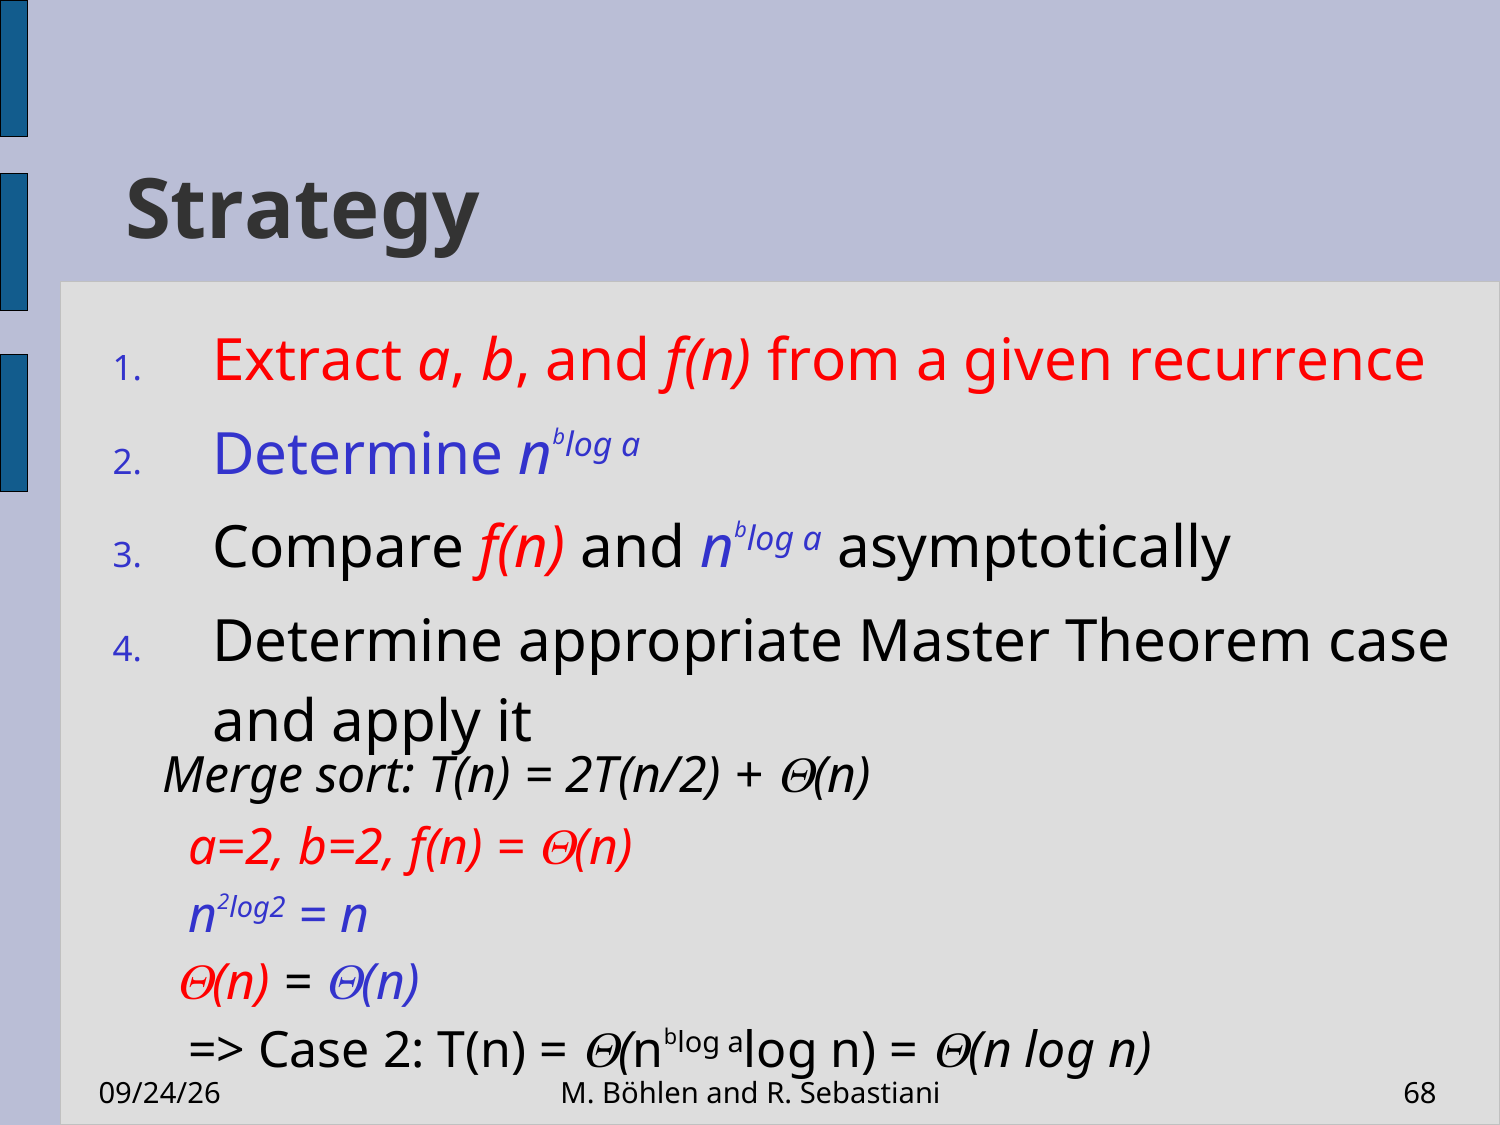

# Strategy
Extract a, b, and f(n) from a given recurrence
Determine nblog a
Compare f(n) and nblog a asymptotically
Determine appropriate Master Theorem case and apply it
Merge sort: T(n) = 2T(n/2) + (n)
 a=2, b=2, f(n) = (n)
 n2log2 = n
 (n) = (n)
 => Case 2: T(n) = (nblog alog n) = (n log n)
M. Böhlen and R. Sebastiani
68